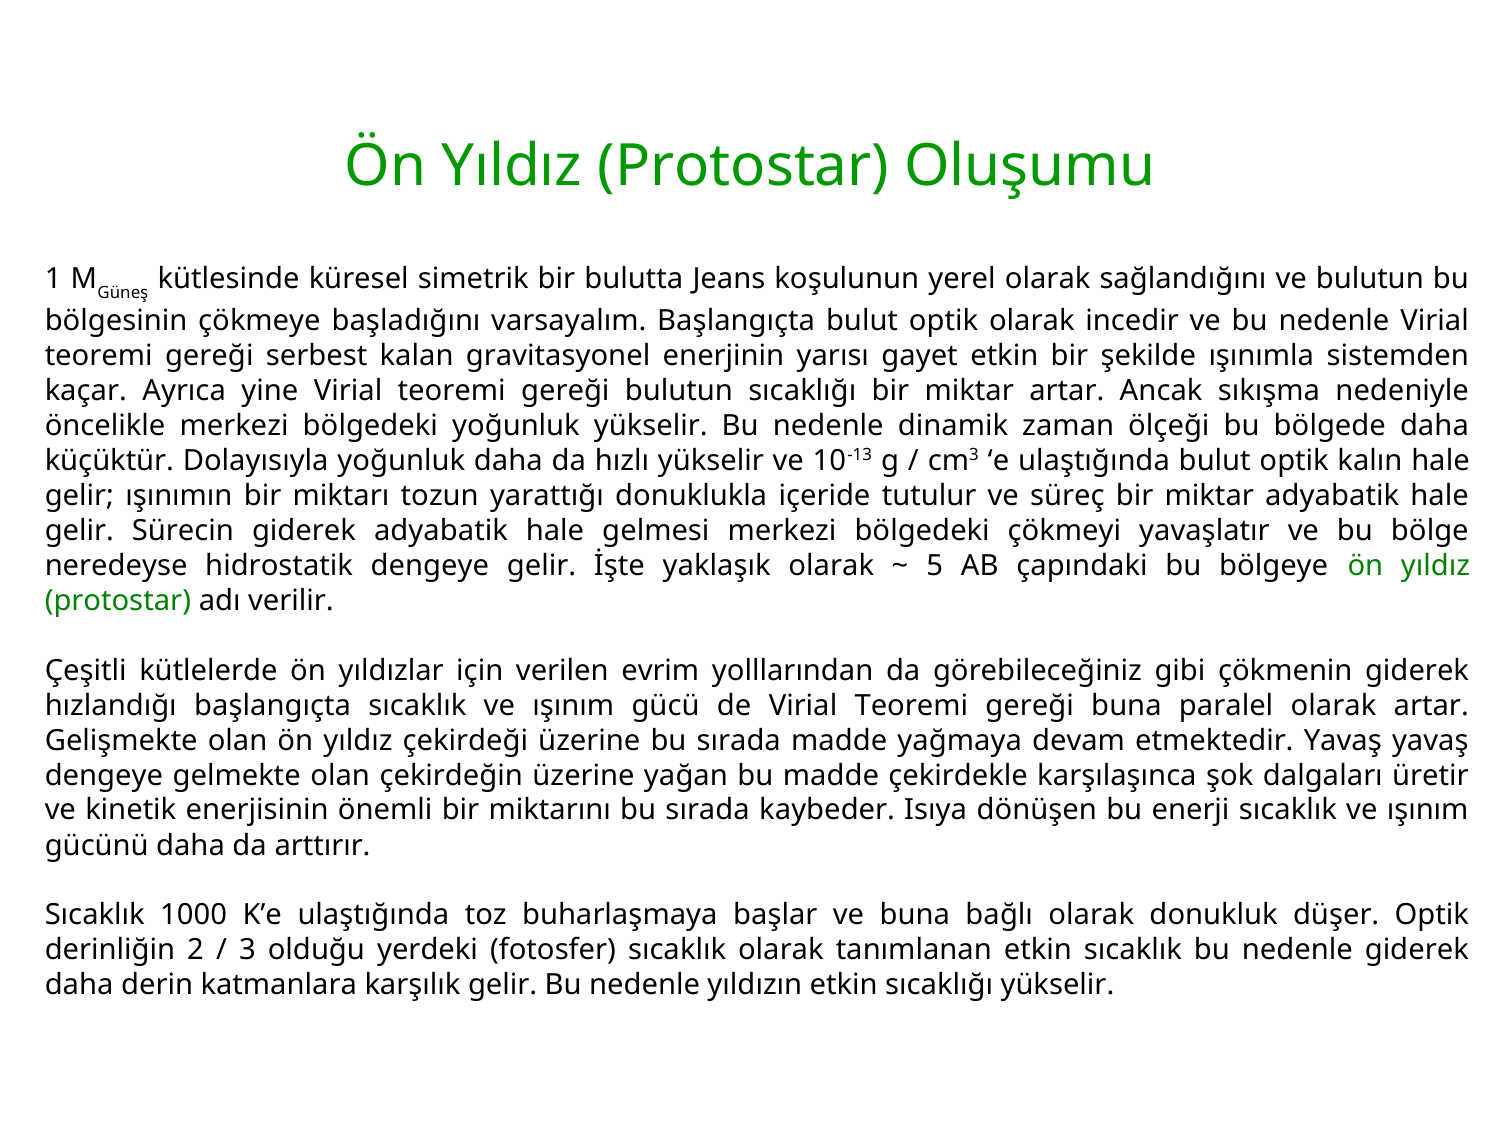

# Ön Yıldız (Protostar) Oluşumu
1 MGüneş kütlesinde küresel simetrik bir bulutta Jeans koşulunun yerel olarak sağlandığını ve bulutun bu bölgesinin çökmeye başladığını varsayalım. Başlangıçta bulut optik olarak incedir ve bu nedenle Virial teoremi gereği serbest kalan gravitasyonel enerjinin yarısı gayet etkin bir şekilde ışınımla sistemden kaçar. Ayrıca yine Virial teoremi gereği bulutun sıcaklığı bir miktar artar. Ancak sıkışma nedeniyle öncelikle merkezi bölgedeki yoğunluk yükselir. Bu nedenle dinamik zaman ölçeği bu bölgede daha küçüktür. Dolayısıyla yoğunluk daha da hızlı yükselir ve 10-13 g / cm3 ‘e ulaştığında bulut optik kalın hale gelir; ışınımın bir miktarı tozun yarattığı donuklukla içeride tutulur ve süreç bir miktar adyabatik hale gelir. Sürecin giderek adyabatik hale gelmesi merkezi bölgedeki çökmeyi yavaşlatır ve bu bölge neredeyse hidrostatik dengeye gelir. İşte yaklaşık olarak ~ 5 AB çapındaki bu bölgeye ön yıldız (protostar) adı verilir.
Çeşitli kütlelerde ön yıldızlar için verilen evrim yolllarından da görebileceğiniz gibi çökmenin giderek hızlandığı başlangıçta sıcaklık ve ışınım gücü de Virial Teoremi gereği buna paralel olarak artar. Gelişmekte olan ön yıldız çekirdeği üzerine bu sırada madde yağmaya devam etmektedir. Yavaş yavaş dengeye gelmekte olan çekirdeğin üzerine yağan bu madde çekirdekle karşılaşınca şok dalgaları üretir ve kinetik enerjisinin önemli bir miktarını bu sırada kaybeder. Isıya dönüşen bu enerji sıcaklık ve ışınım gücünü daha da arttırır.
Sıcaklık 1000 K’e ulaştığında toz buharlaşmaya başlar ve buna bağlı olarak donukluk düşer. Optik derinliğin 2 / 3 olduğu yerdeki (fotosfer) sıcaklık olarak tanımlanan etkin sıcaklık bu nedenle giderek daha derin katmanlara karşılık gelir. Bu nedenle yıldızın etkin sıcaklığı yükselir.